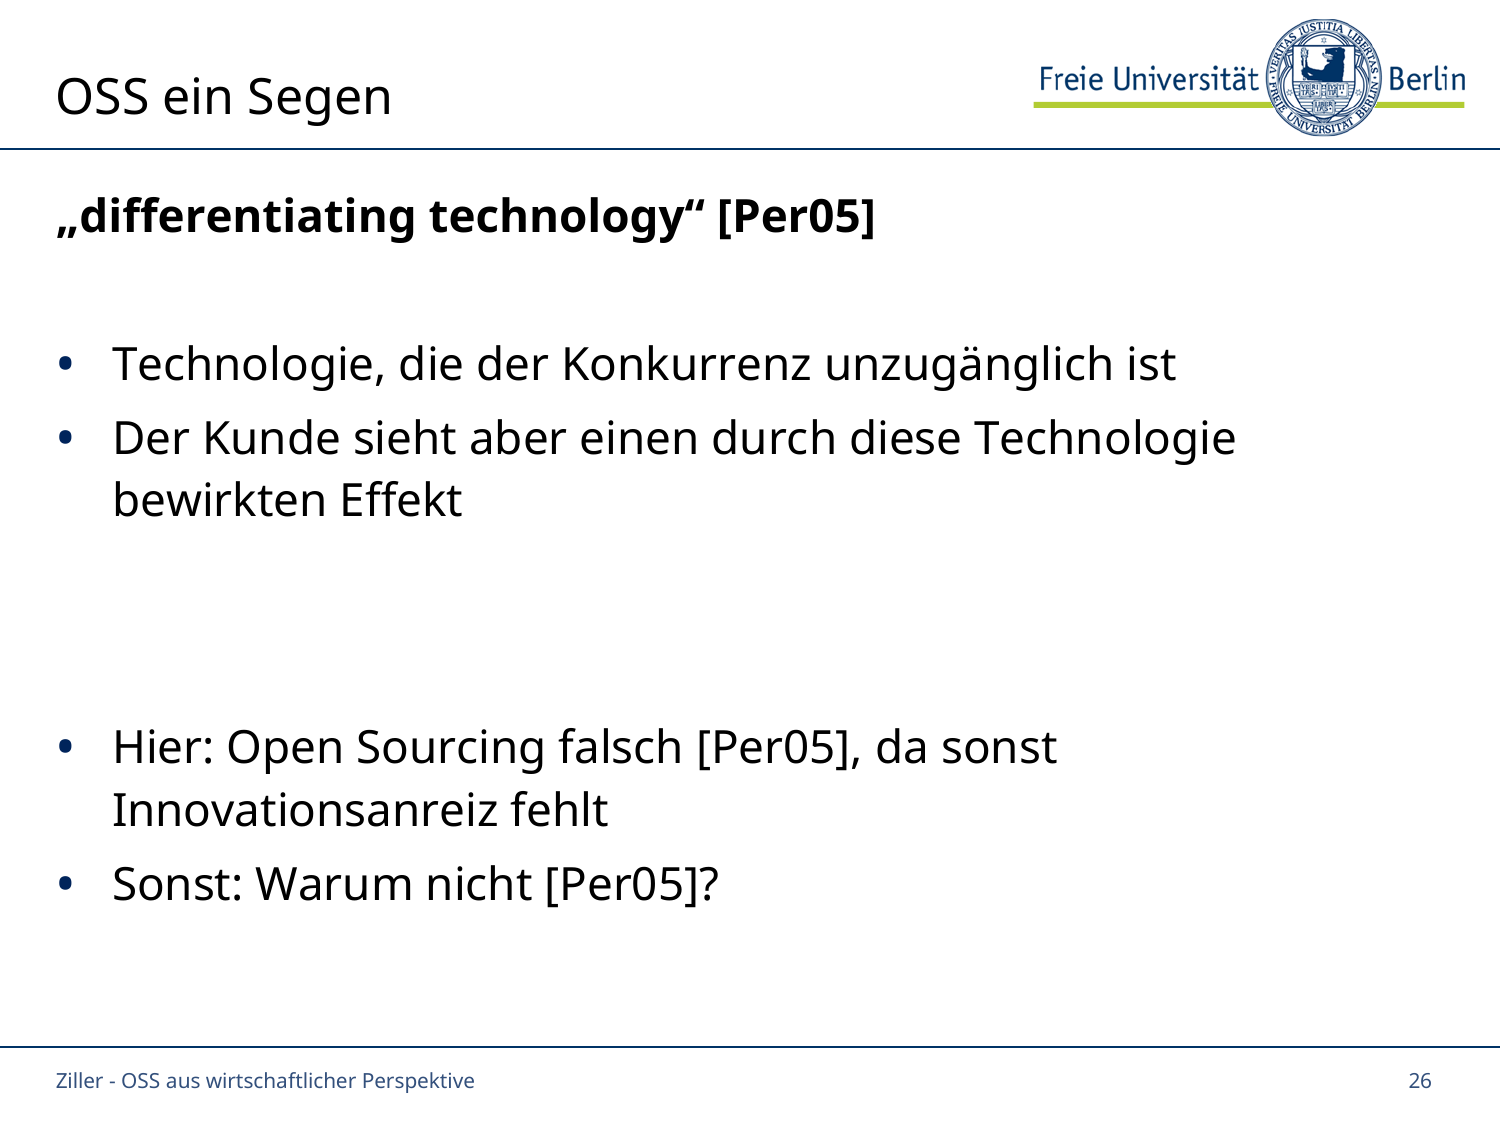

# OSS ein Segen
„differentiating technology“ [Per05]
Technologie, die der Konkurrenz unzugänglich ist
Der Kunde sieht aber einen durch diese Technologie bewirkten Effekt
Hier: Open Sourcing falsch [Per05], da sonst Innovationsanreiz fehlt
Sonst: Warum nicht [Per05]?
Ziller - OSS aus wirtschaftlicher Perspektive
26